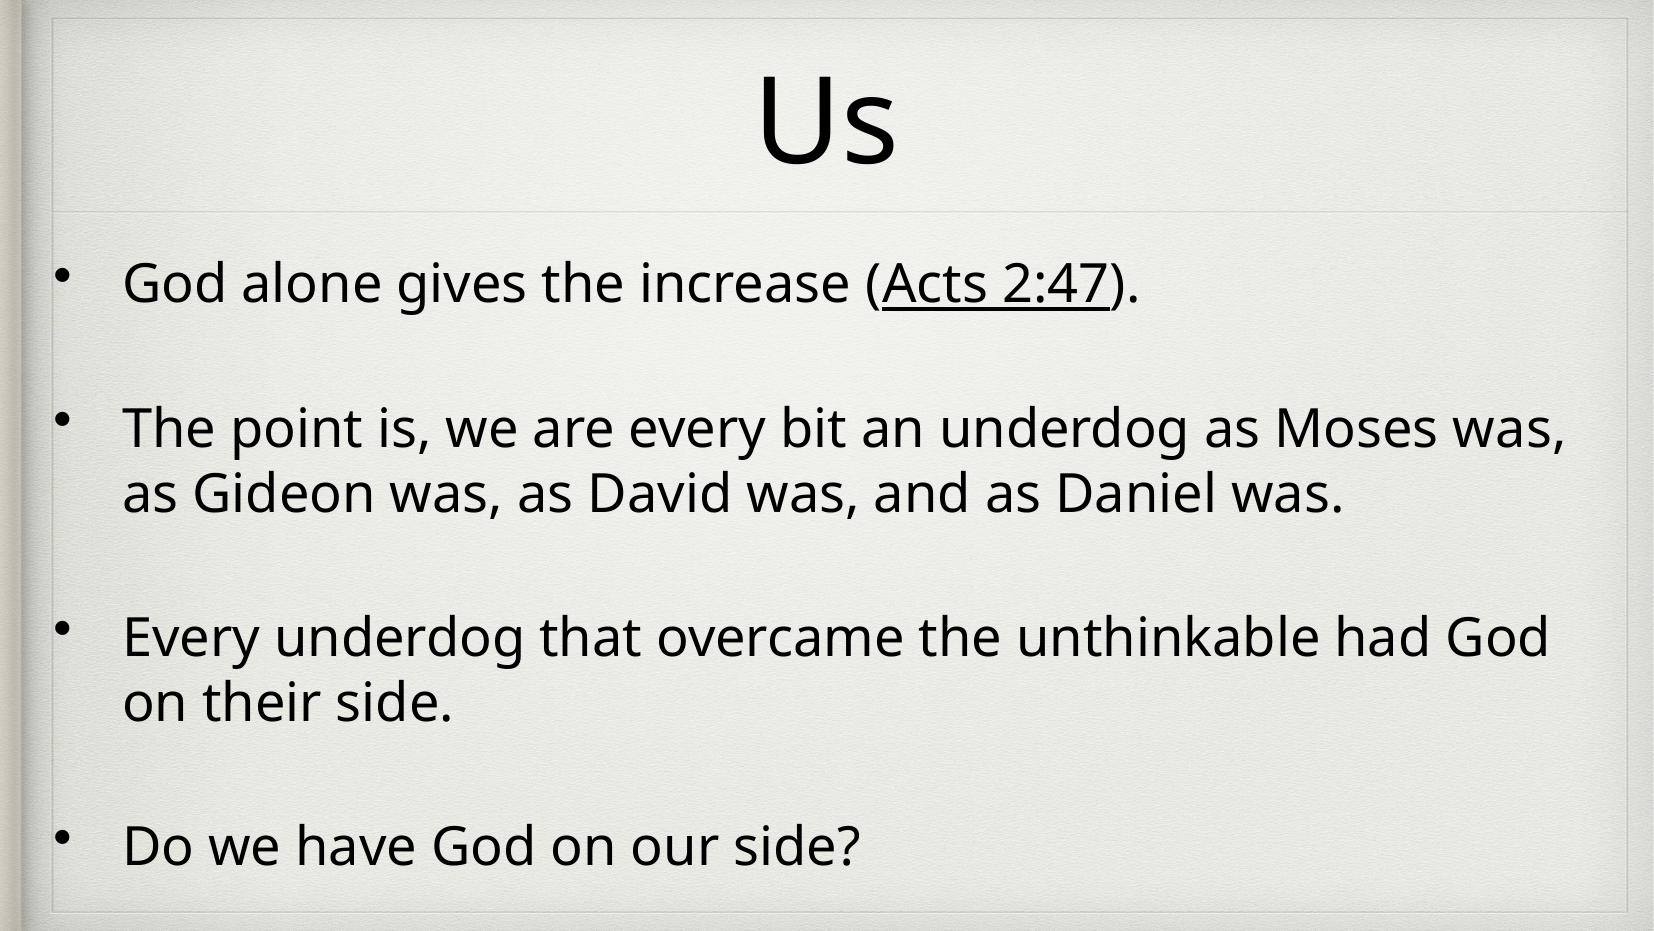

# Us
God alone gives the increase (Acts 2:47).
The point is, we are every bit an underdog as Moses was, as Gideon was, as David was, and as Daniel was.
Every underdog that overcame the unthinkable had God on their side.
Do we have God on our side?